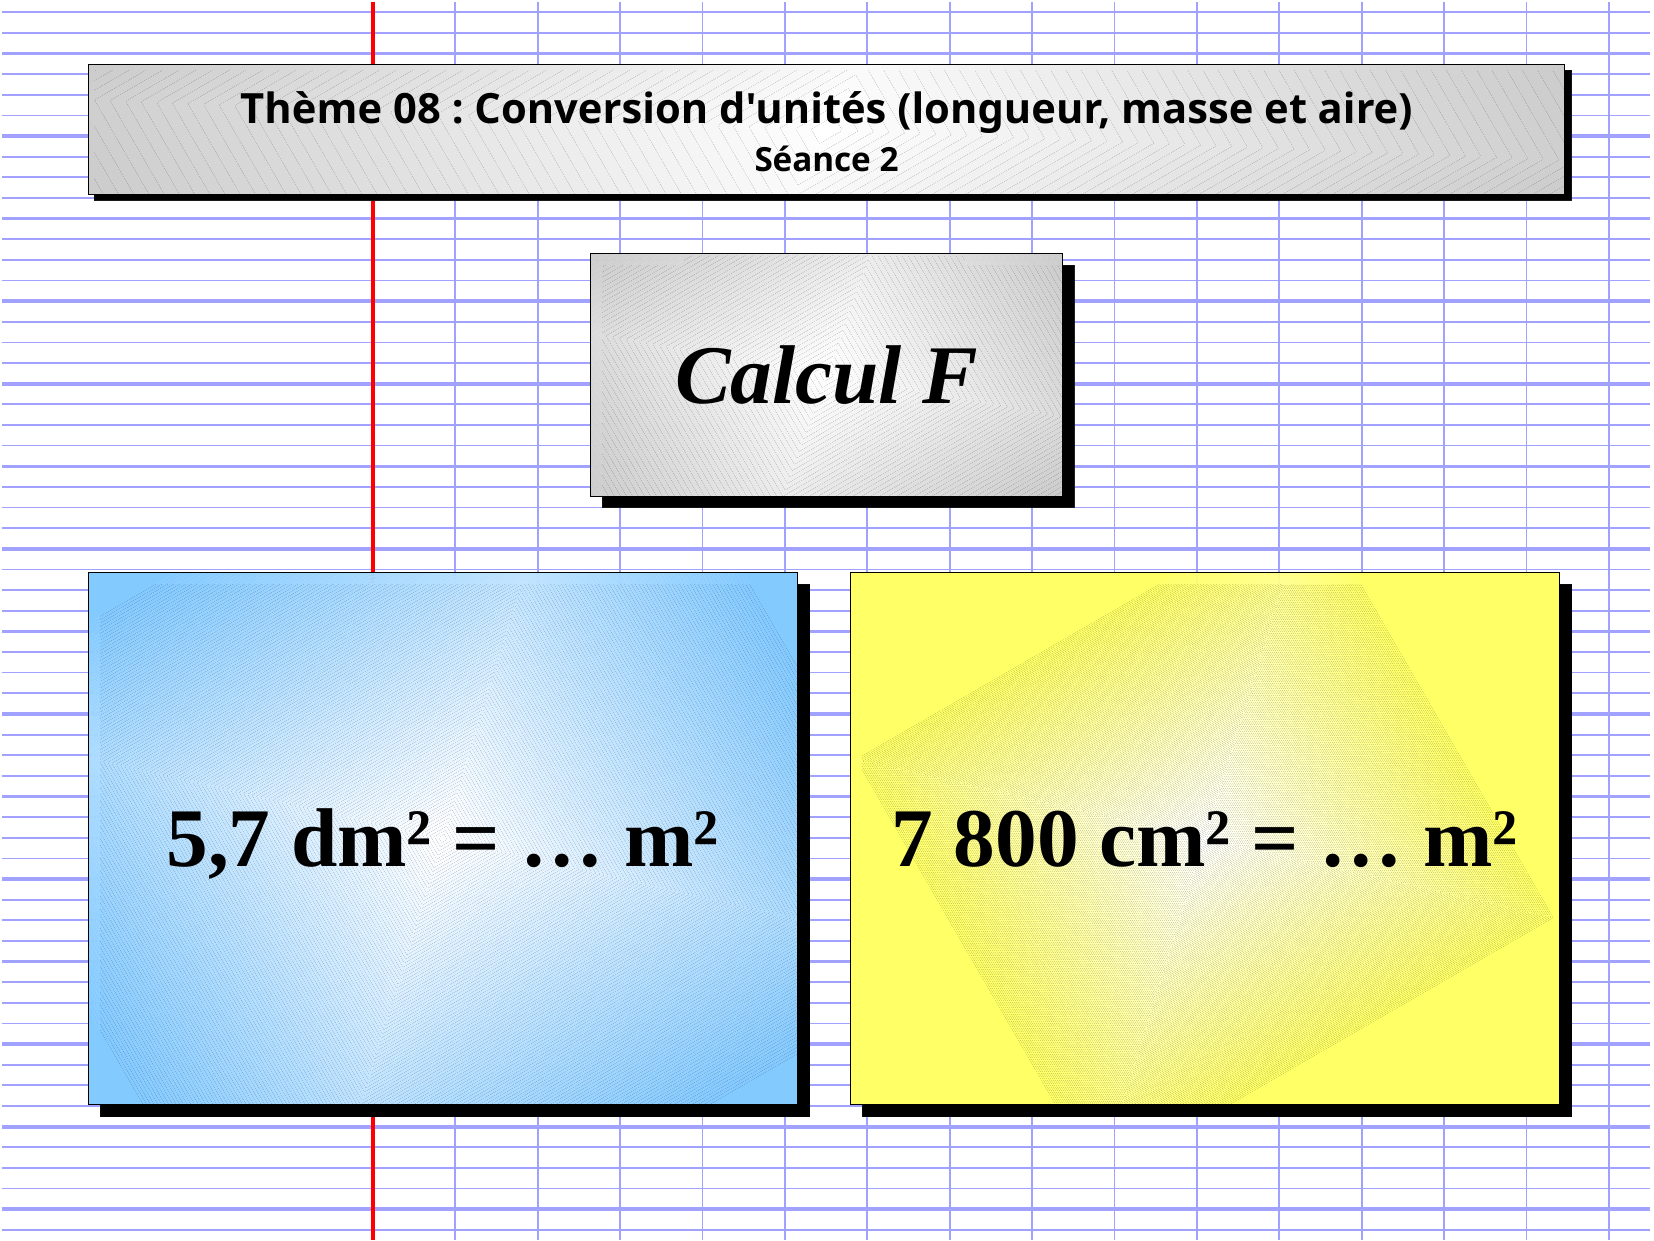

Thème XX : Xxxxxxxxxxxxxxxxxxxxxxxxxxxxxx
Séance x
Thème 3 : Calculs astucieux
Séance 2
Thème 3 : Tables de multiplication
Séance 2
Thème 08 : Conversion d'unités (longueur, masse et aire)
Séance 2
Thème 08 : Conversion d'unités (longueur, masse et aire)
Séance 2
Calcul F
10
11
12
13
14
15
9
0
1
2
3
4
5
6
7
8
5,7 dm² = … m²
7 800 cm² = … m²